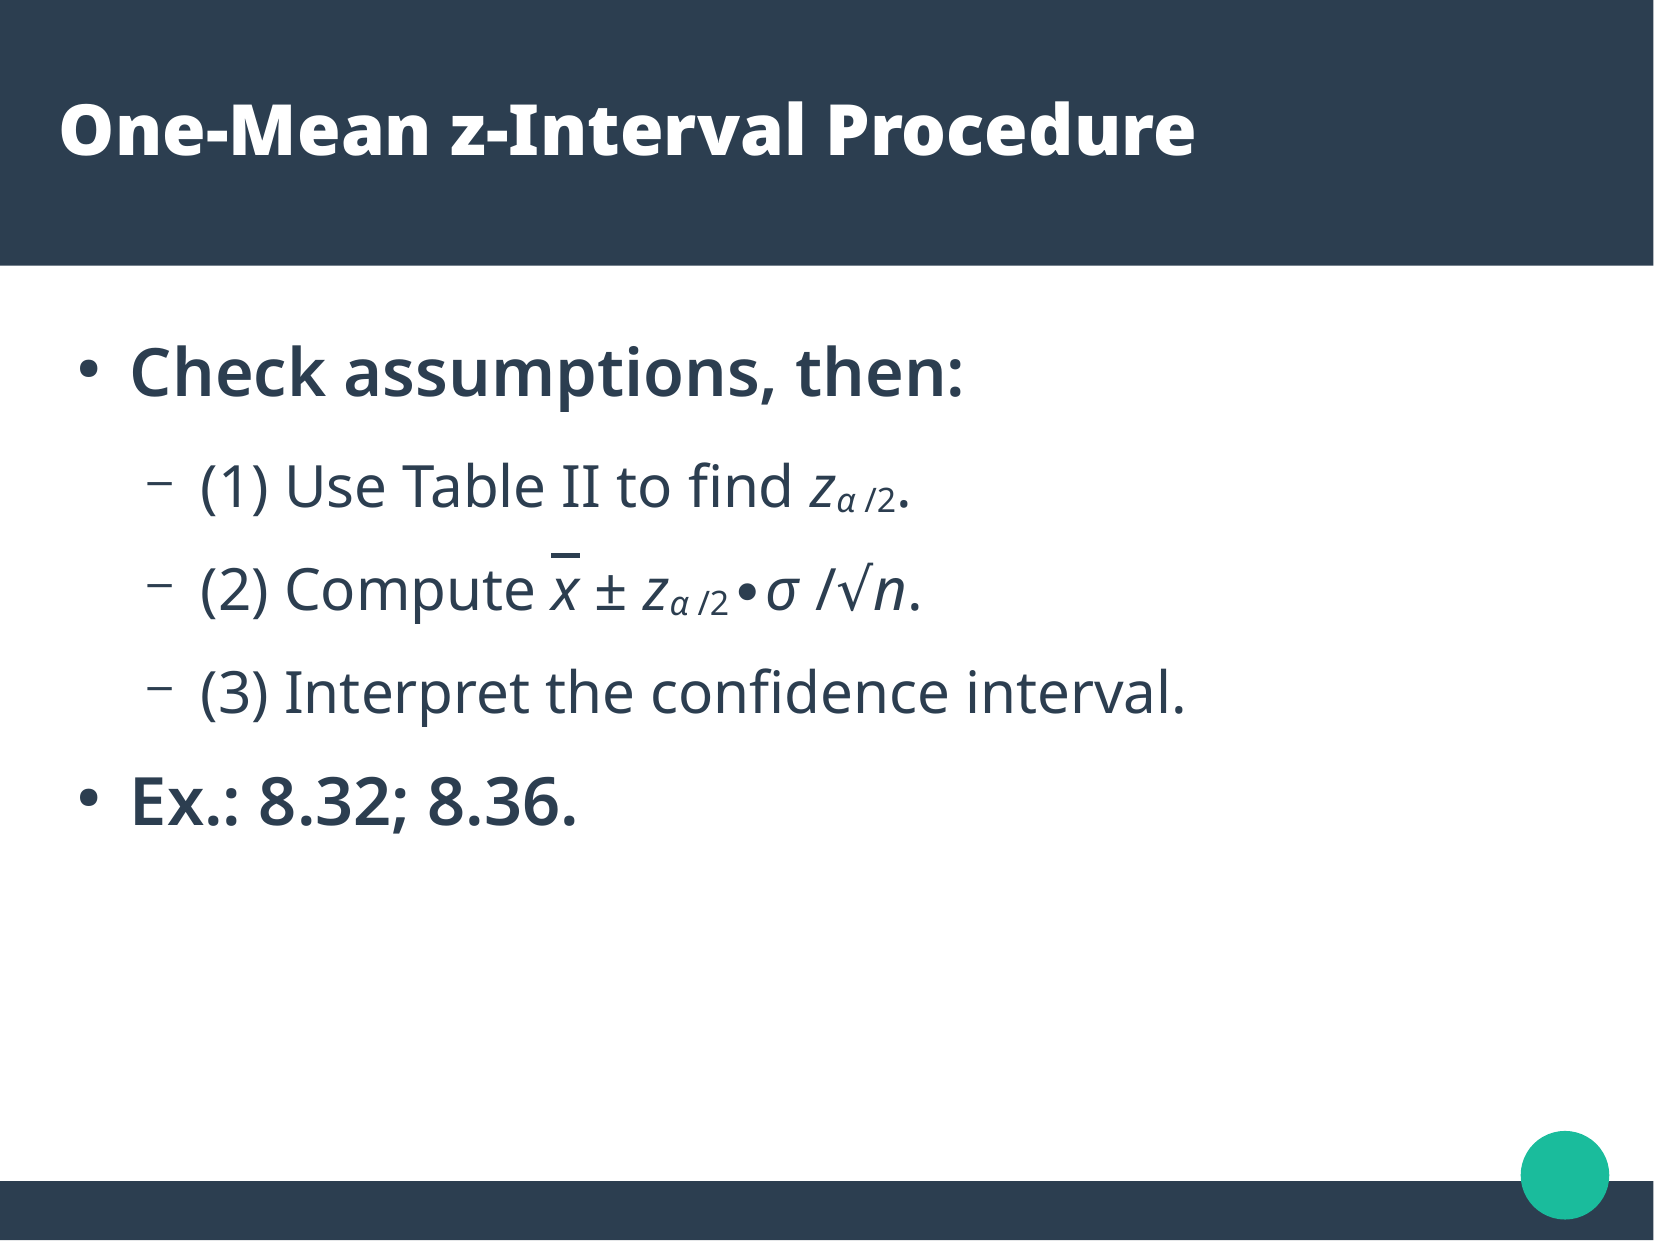

# One-Mean z-Interval Procedure
Check assumptions, then:
(1) Use Table II to find zα /2.
(2) Compute x ± zα /2∙σ /√n.
(3) Interpret the confidence interval.
Ex.: 8.32; 8.36.